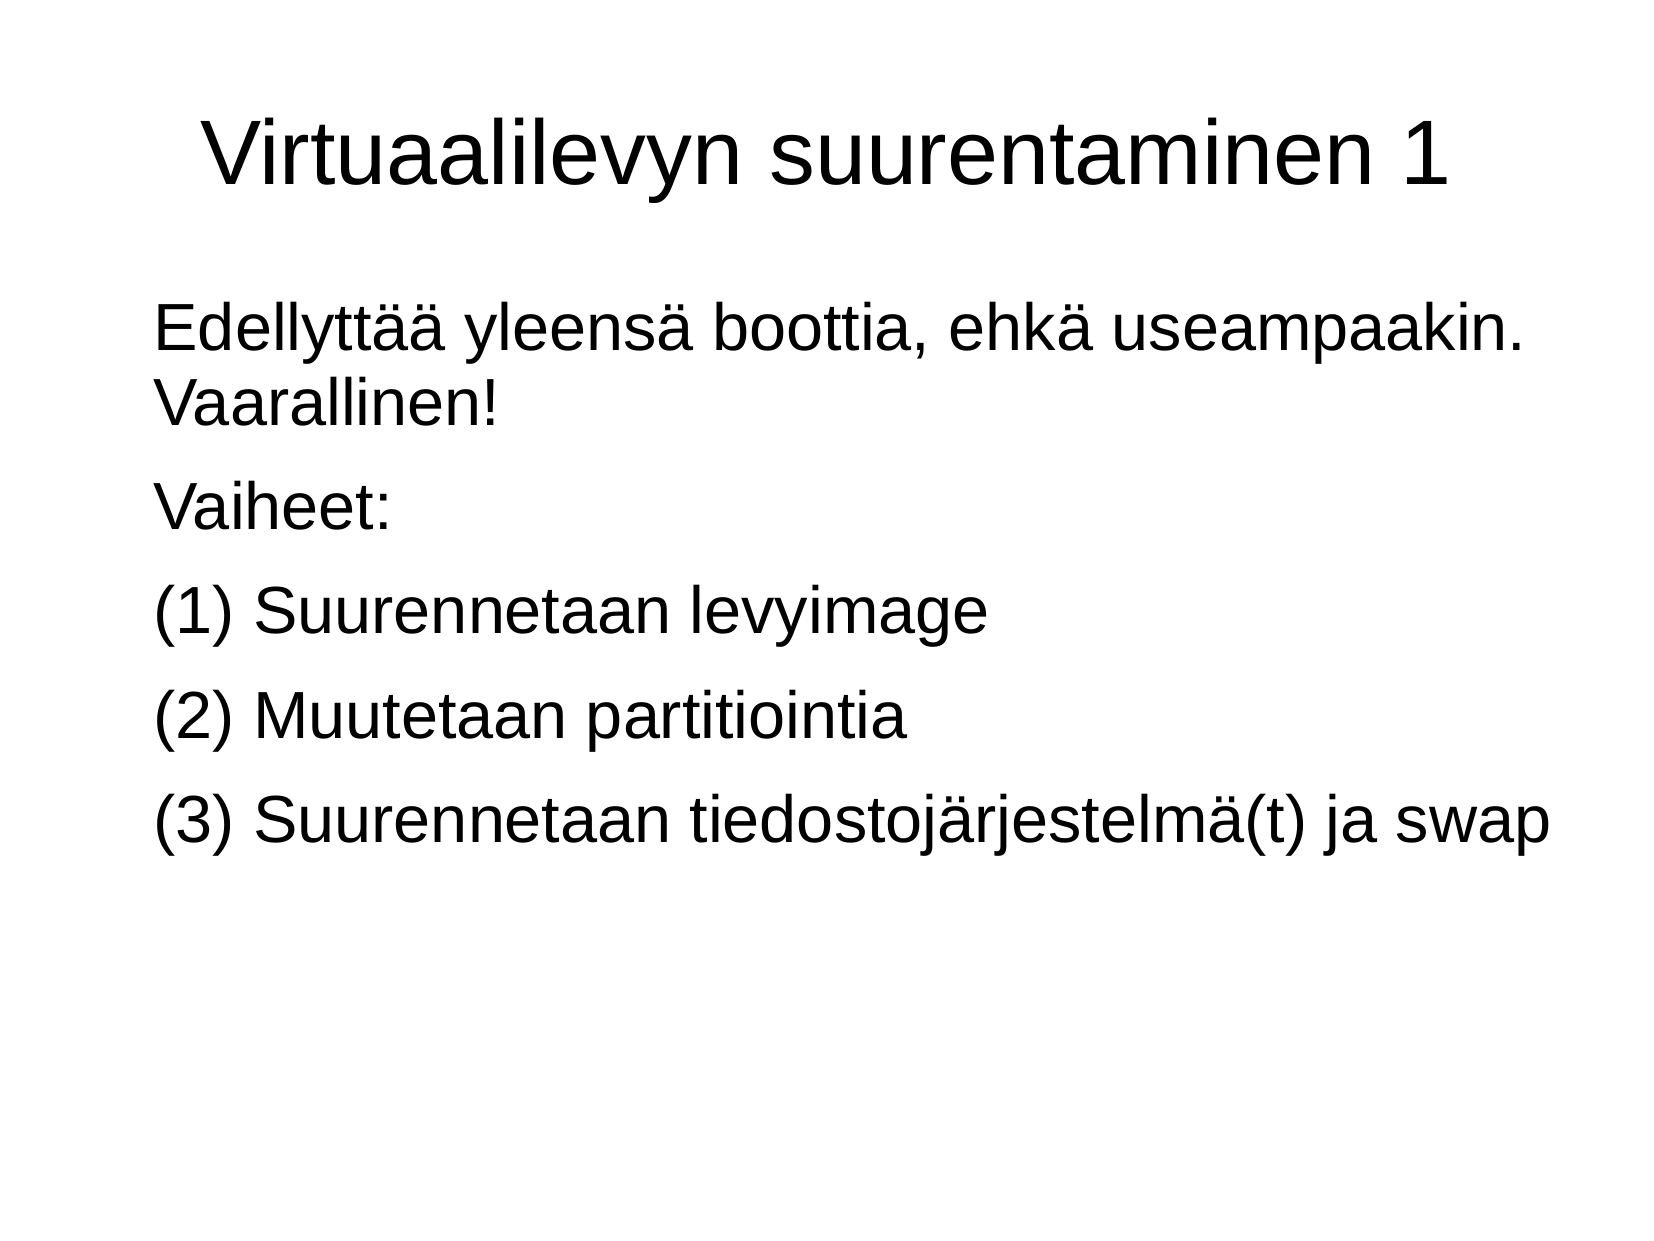

# Virtuaalilevyn suurentaminen 1
Edellyttää yleensä boottia, ehkä useampaakin. Vaarallinen!
Vaiheet:
(1) Suurennetaan levyimage
(2) Muutetaan partitiointia
(3) Suurennetaan tiedostojärjestelmä(t) ja swap